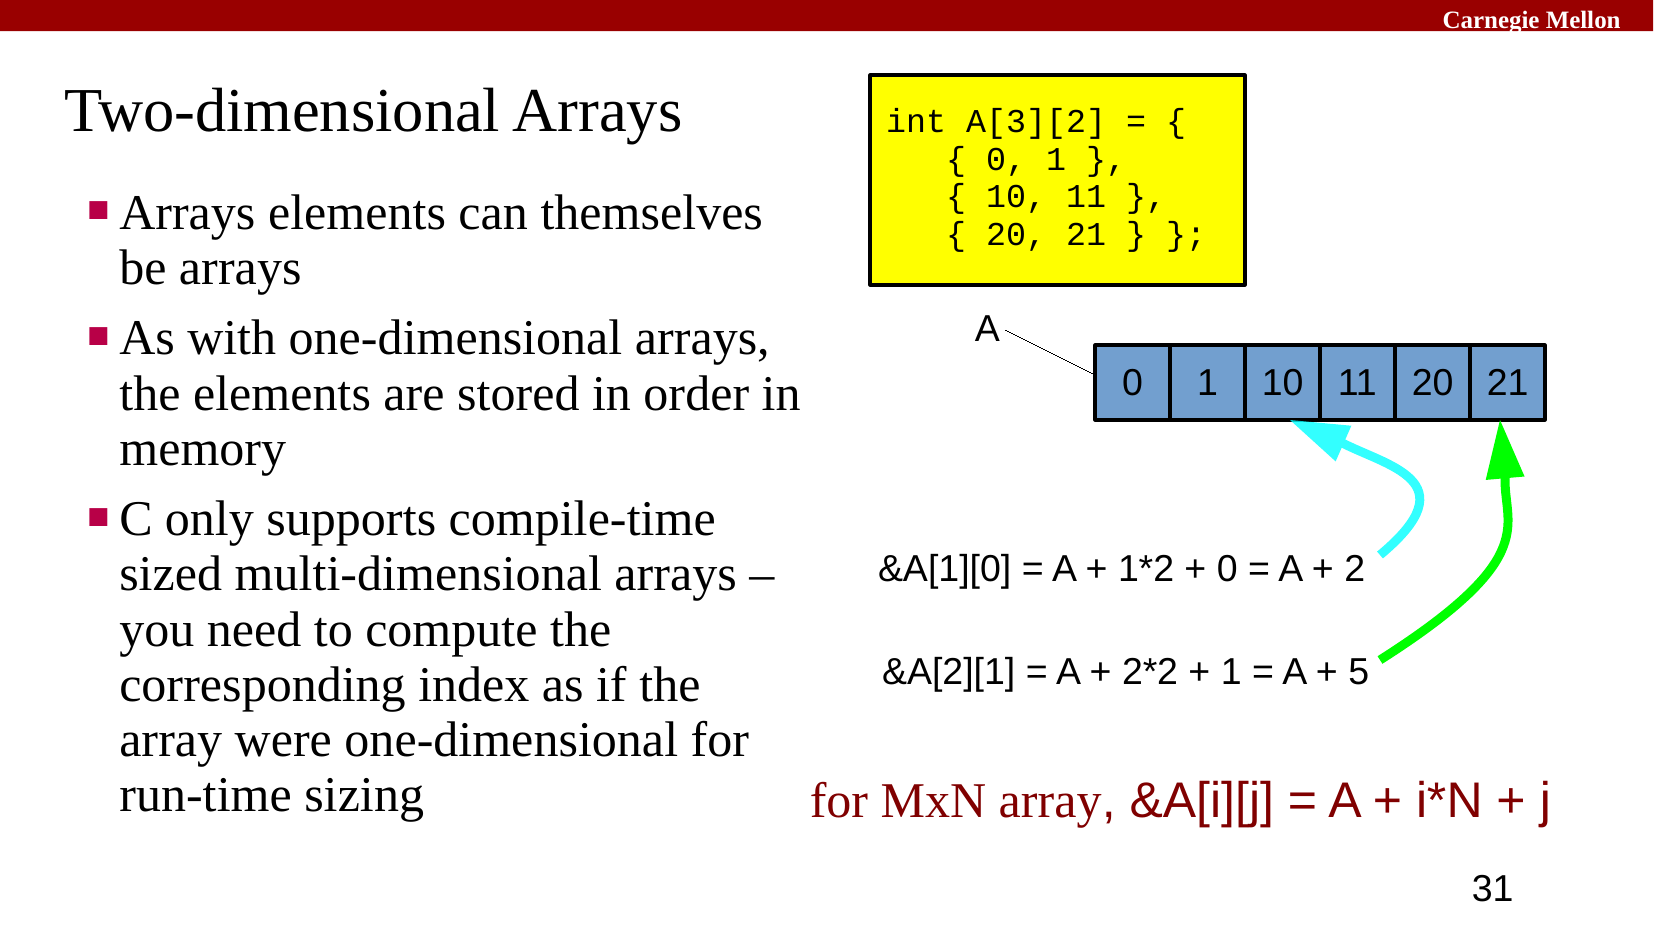

# Two-dimensional Arrays
int A[3][2] = {
 { 0, 1 },
 { 10, 11 },
 { 20, 21 } };
Arrays elements can themselves be arrays
As with one-dimensional arrays, the elements are stored in order in memory
C only supports compile-time sized multi-dimensional arrays – you need to compute the corresponding index as if the array were one-dimensional for run-time sizing
A
0
1
10
11
20
21
&A[1][0] = A + 1*2 + 0 = A + 2
&A[2][1] = A + 2*2 + 1 = A + 5
for MxN array, &A[i][j] = A + i*N + j